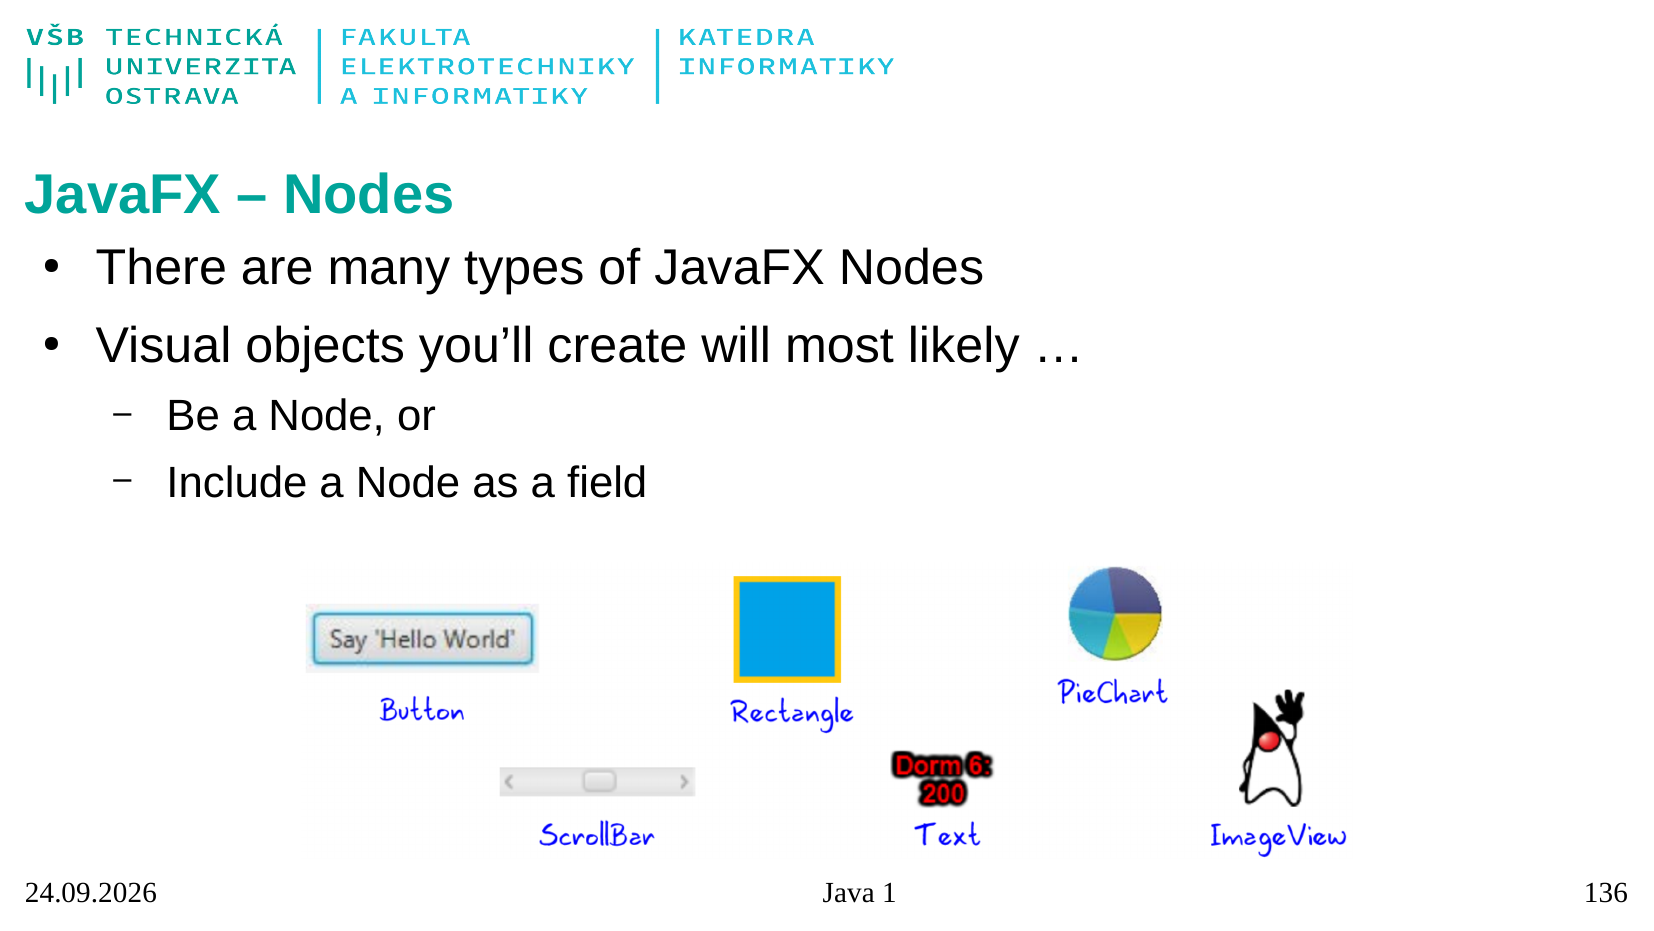

# JavaFX – Nodes
There are many types of JavaFX Nodes
Visual objects you’ll create will most likely …
Be a Node, or
Include a Node as a field
Java 1
136